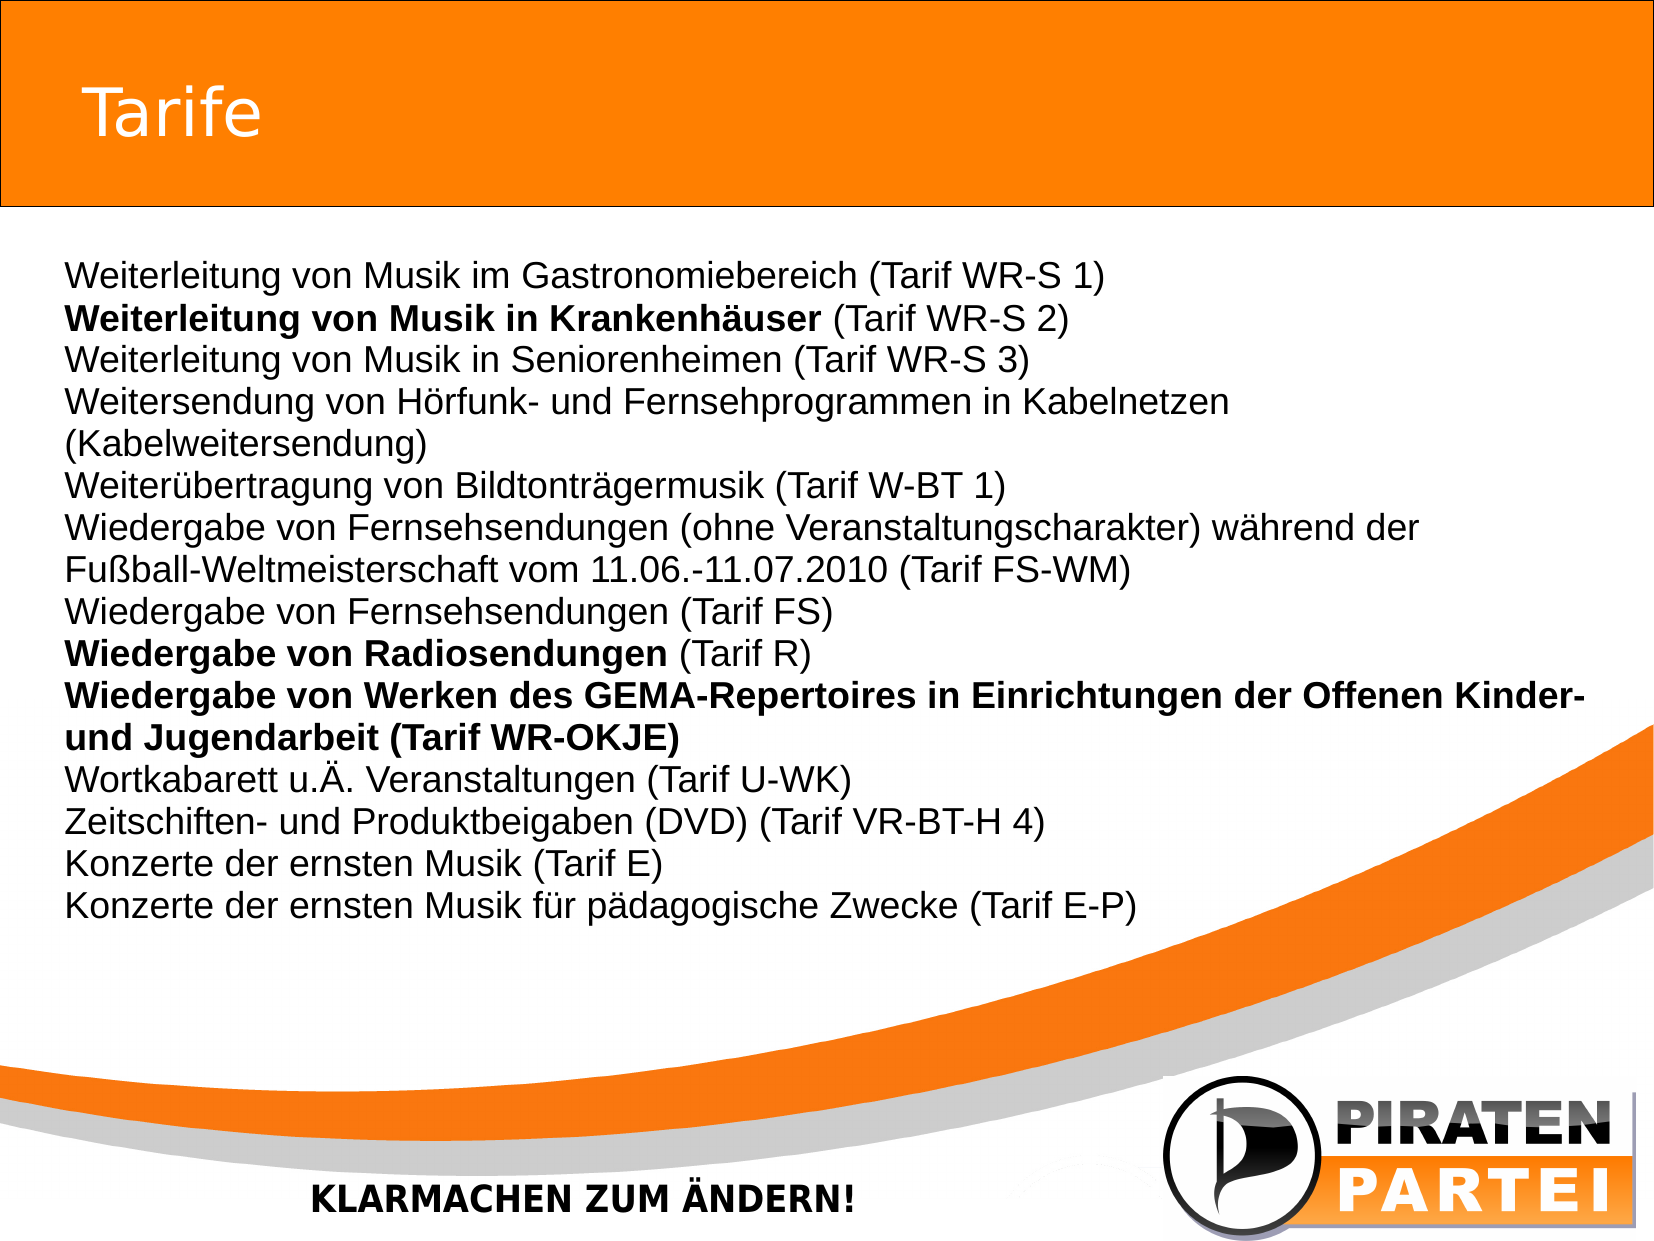

# Tarife
Weiterleitung von Musik im Gastronomiebereich (Tarif WR-S 1)
Weiterleitung von Musik in Krankenhäuser (Tarif WR-S 2)
Weiterleitung von Musik in Seniorenheimen (Tarif WR-S 3)
Weitersendung von Hörfunk- und Fernsehprogrammen in Kabelnetzen
(Kabelweitersendung)
Weiterübertragung von Bildtonträgermusik (Tarif W-BT 1)
Wiedergabe von Fernsehsendungen (ohne Veranstaltungscharakter) während der
Fußball-Weltmeisterschaft vom 11.06.-11.07.2010 (Tarif FS-WM)
Wiedergabe von Fernsehsendungen (Tarif FS)
Wiedergabe von Radiosendungen (Tarif R)
Wiedergabe von Werken des GEMA-Repertoires in Einrichtungen der Offenen Kinder-
und Jugendarbeit (Tarif WR-OKJE)
Wortkabarett u.Ä. Veranstaltungen (Tarif U-WK)
Zeitschiften- und Produktbeigaben (DVD) (Tarif VR-BT-H 4)
Konzerte der ernsten Musik (Tarif E)
Konzerte der ernsten Musik für pädagogische Zwecke (Tarif E-P)